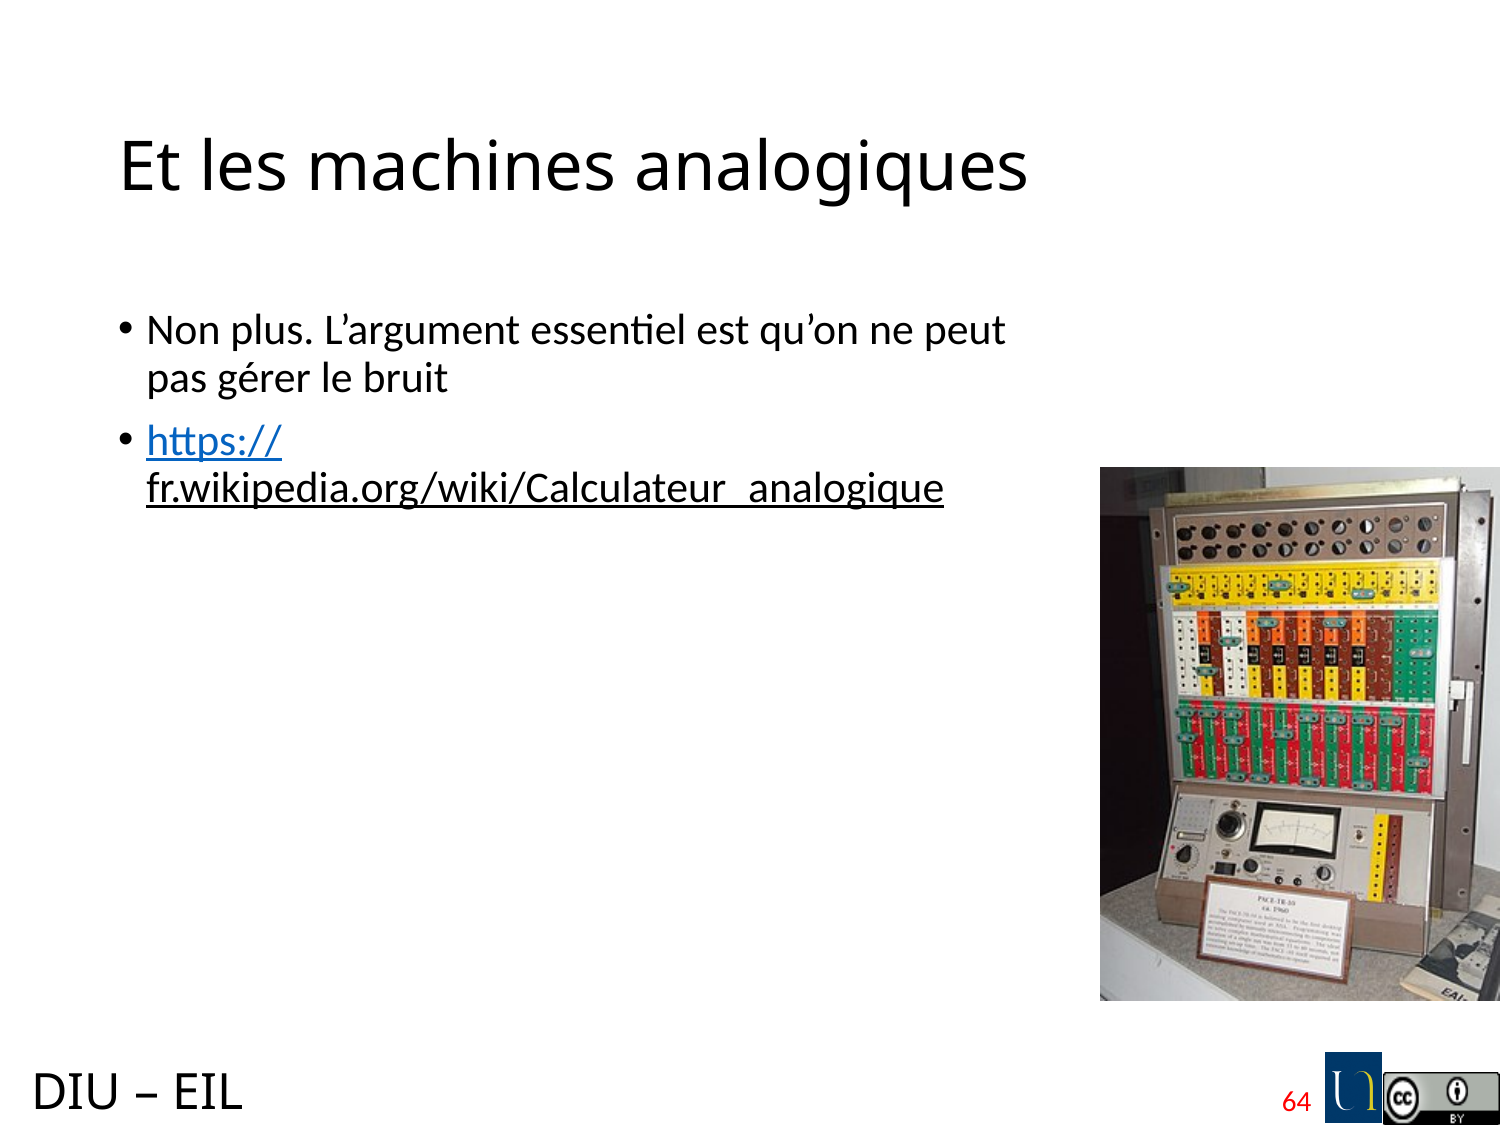

# Et les machines analogiques
Non plus. L’argument essentiel est qu’on ne peut pas gérer le bruit
https://fr.wikipedia.org/wiki/Calculateur_analogique